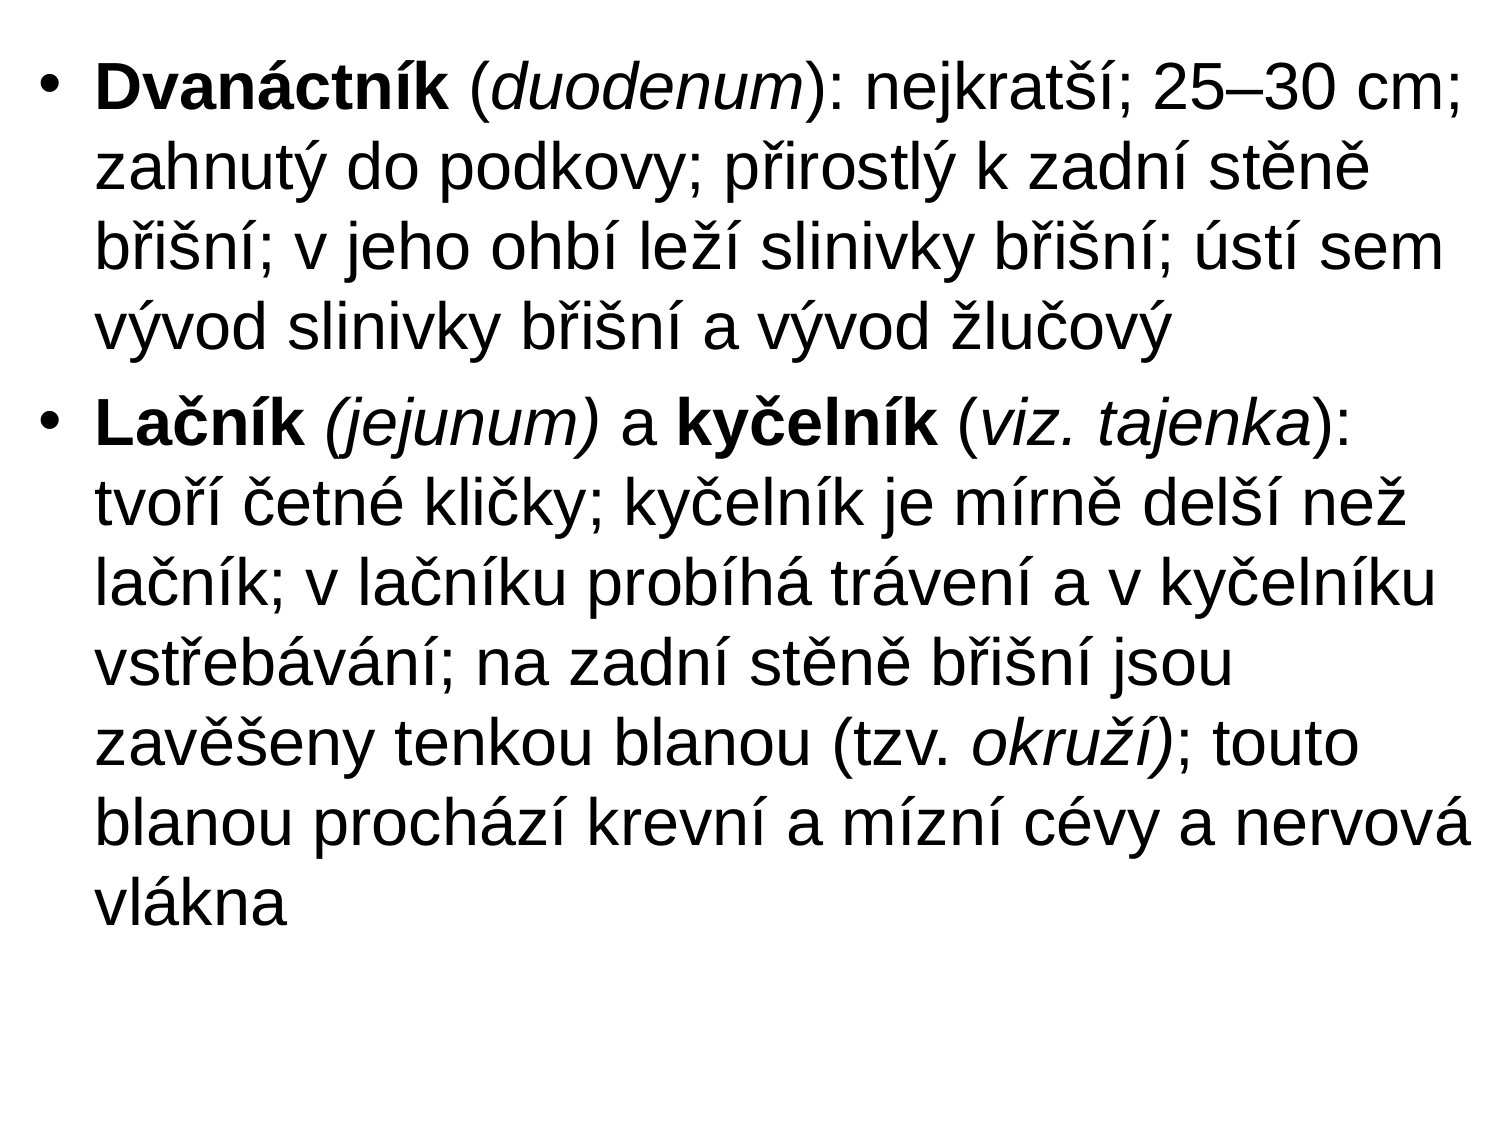

# Dvanáctník (duodenum): nejkratší; 25–30 cm; zahnutý do podkovy; přirostlý k zadní stěně břišní; v jeho ohbí leží slinivky břišní; ústí sem vývod slinivky břišní a vývod žlučový
Lačník (jejunum) a kyčelník (viz. tajenka): tvoří četné kličky; kyčelník je mírně delší než lačník; v lačníku probíhá trávení a v kyčelníku vstřebávání; na zadní stěně břišní jsou zavěšeny tenkou blanou (tzv. okruží); touto blanou prochází krevní a mízní cévy a nervová vlákna